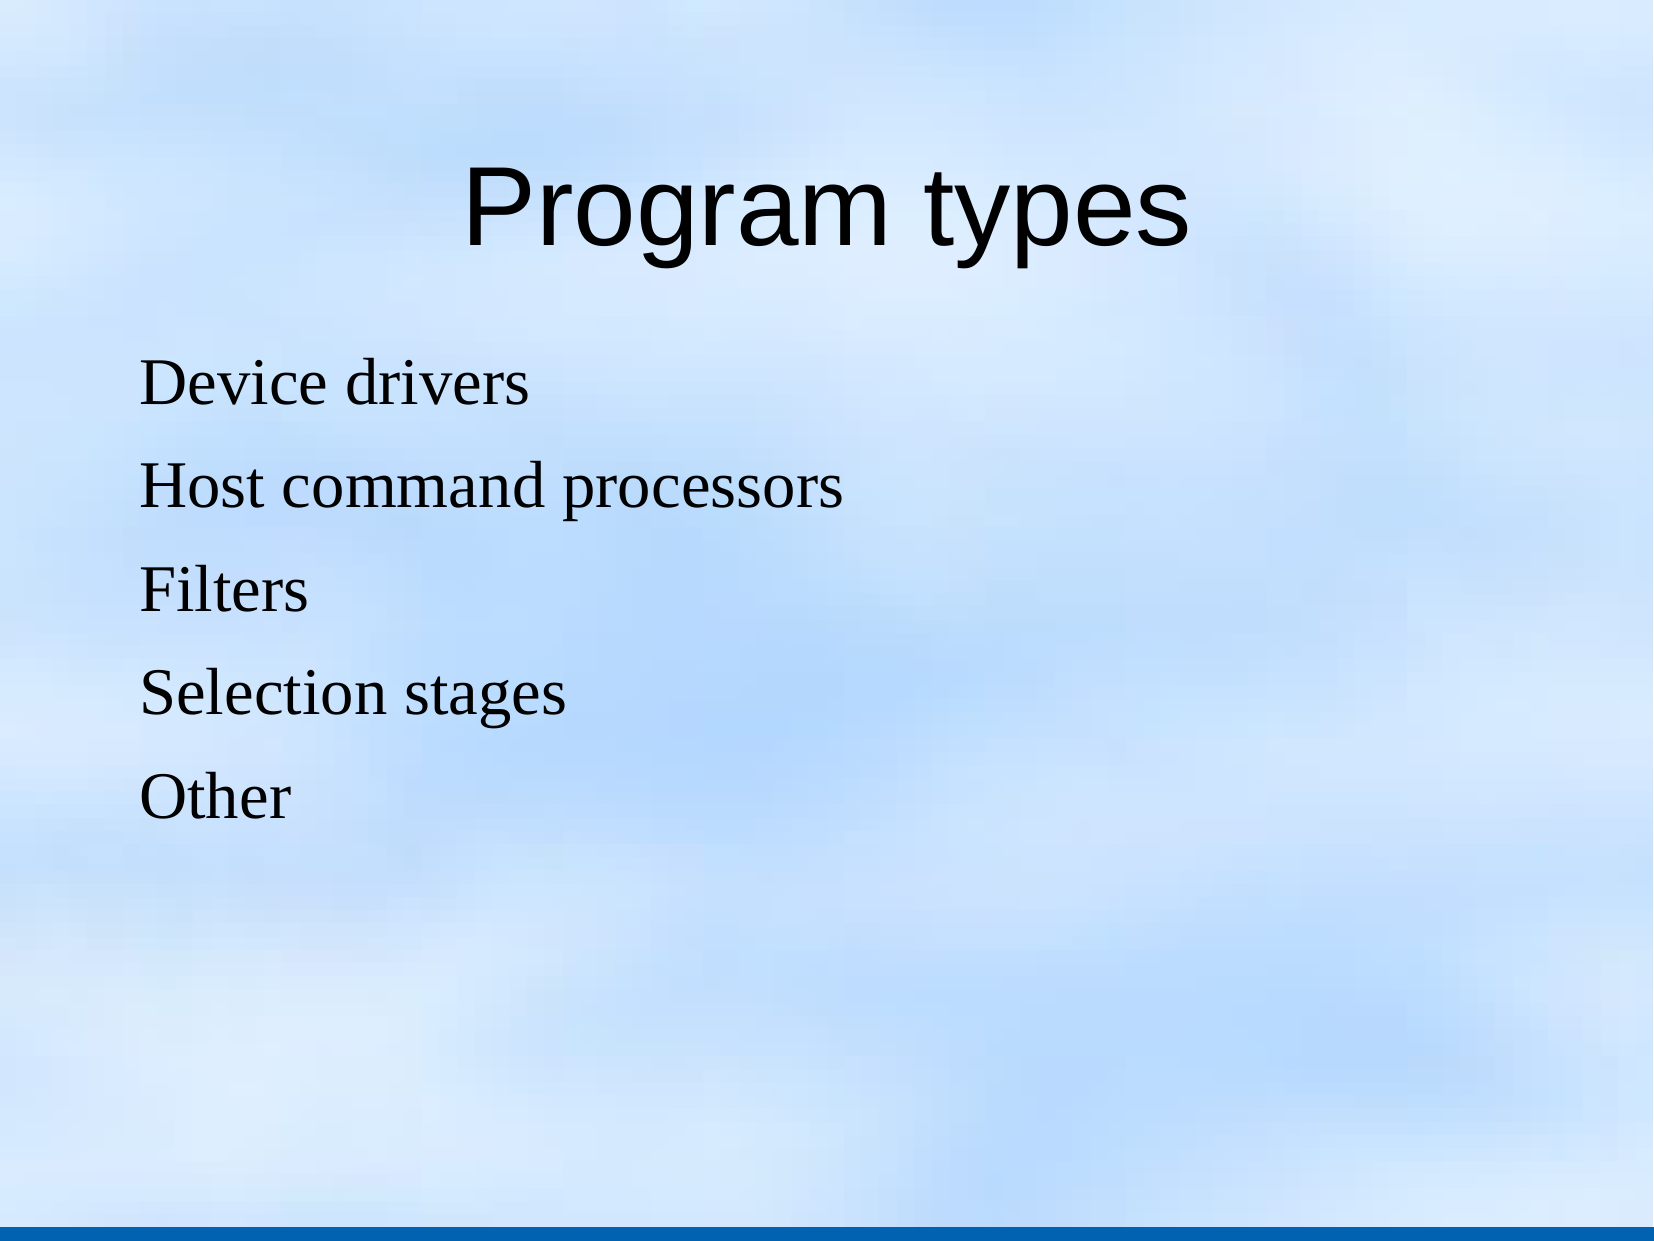

# Program types
Device drivers
Host command processors
Filters
Selection stages
Other